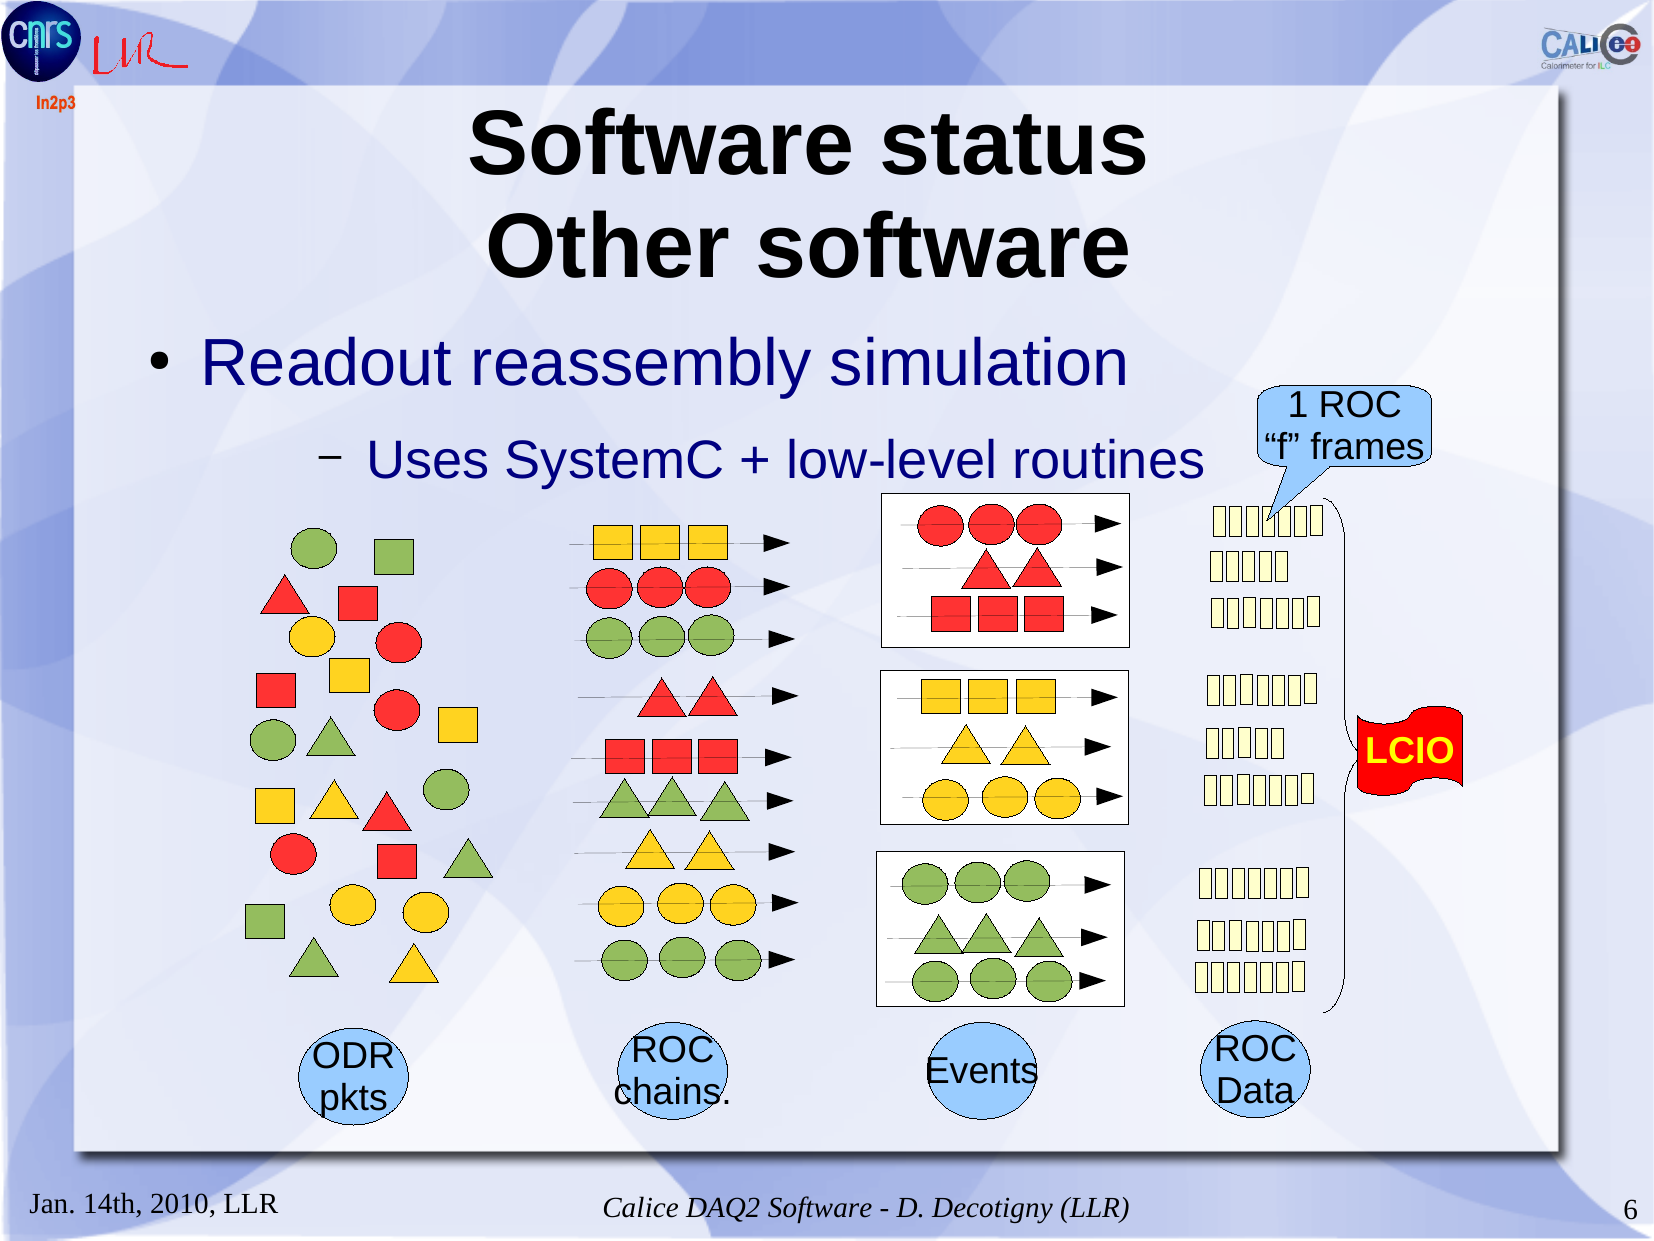

# Software status Other software
Readout reassembly simulation
Uses SystemC + low-level routines
1 ROC
“f” frames
LCIO
ROC
Data
Events
ROC
chains.
ODR
pkts
Jan. 14th, 2010, LLR
Calice DAQ2 Software - D. Decotigny (LLR)
6